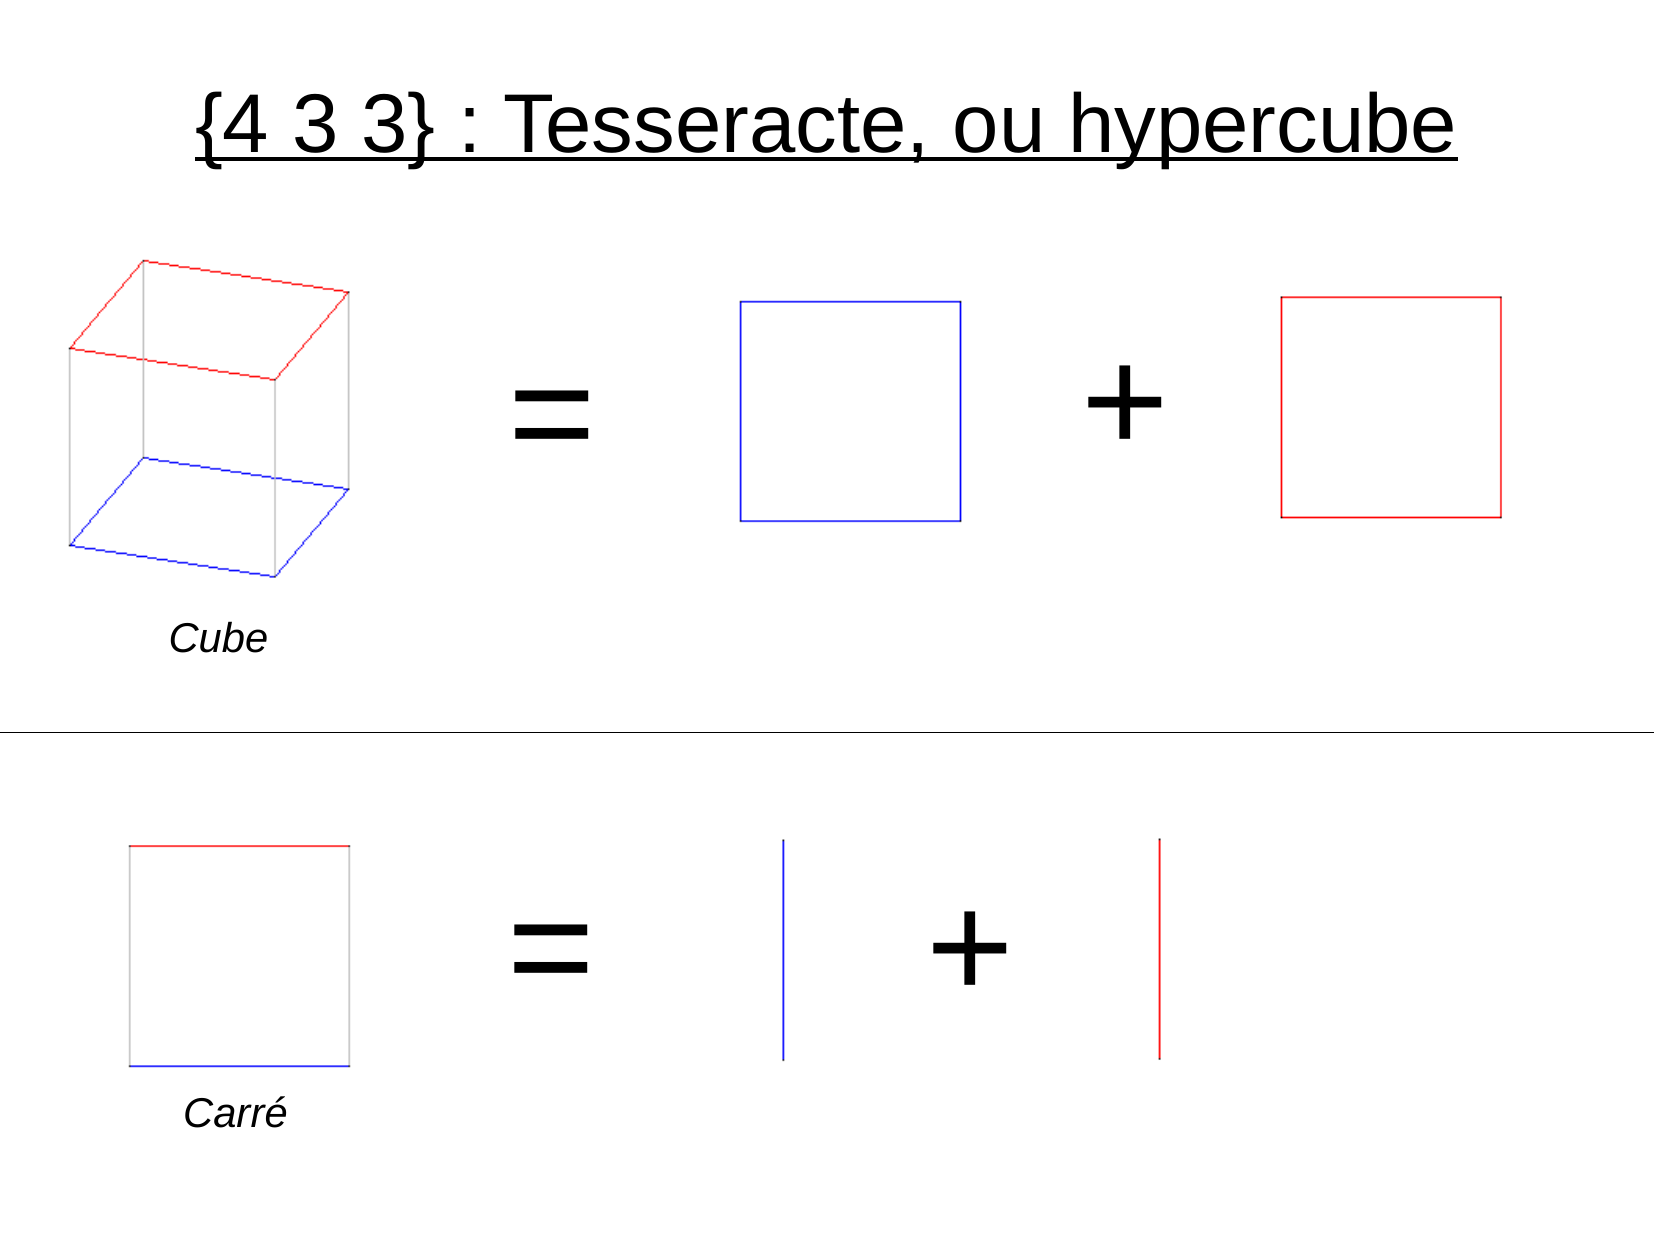

# {4 3 3} : Tesseracte, ou hypercube
+
=
Cube
=
+
Carré